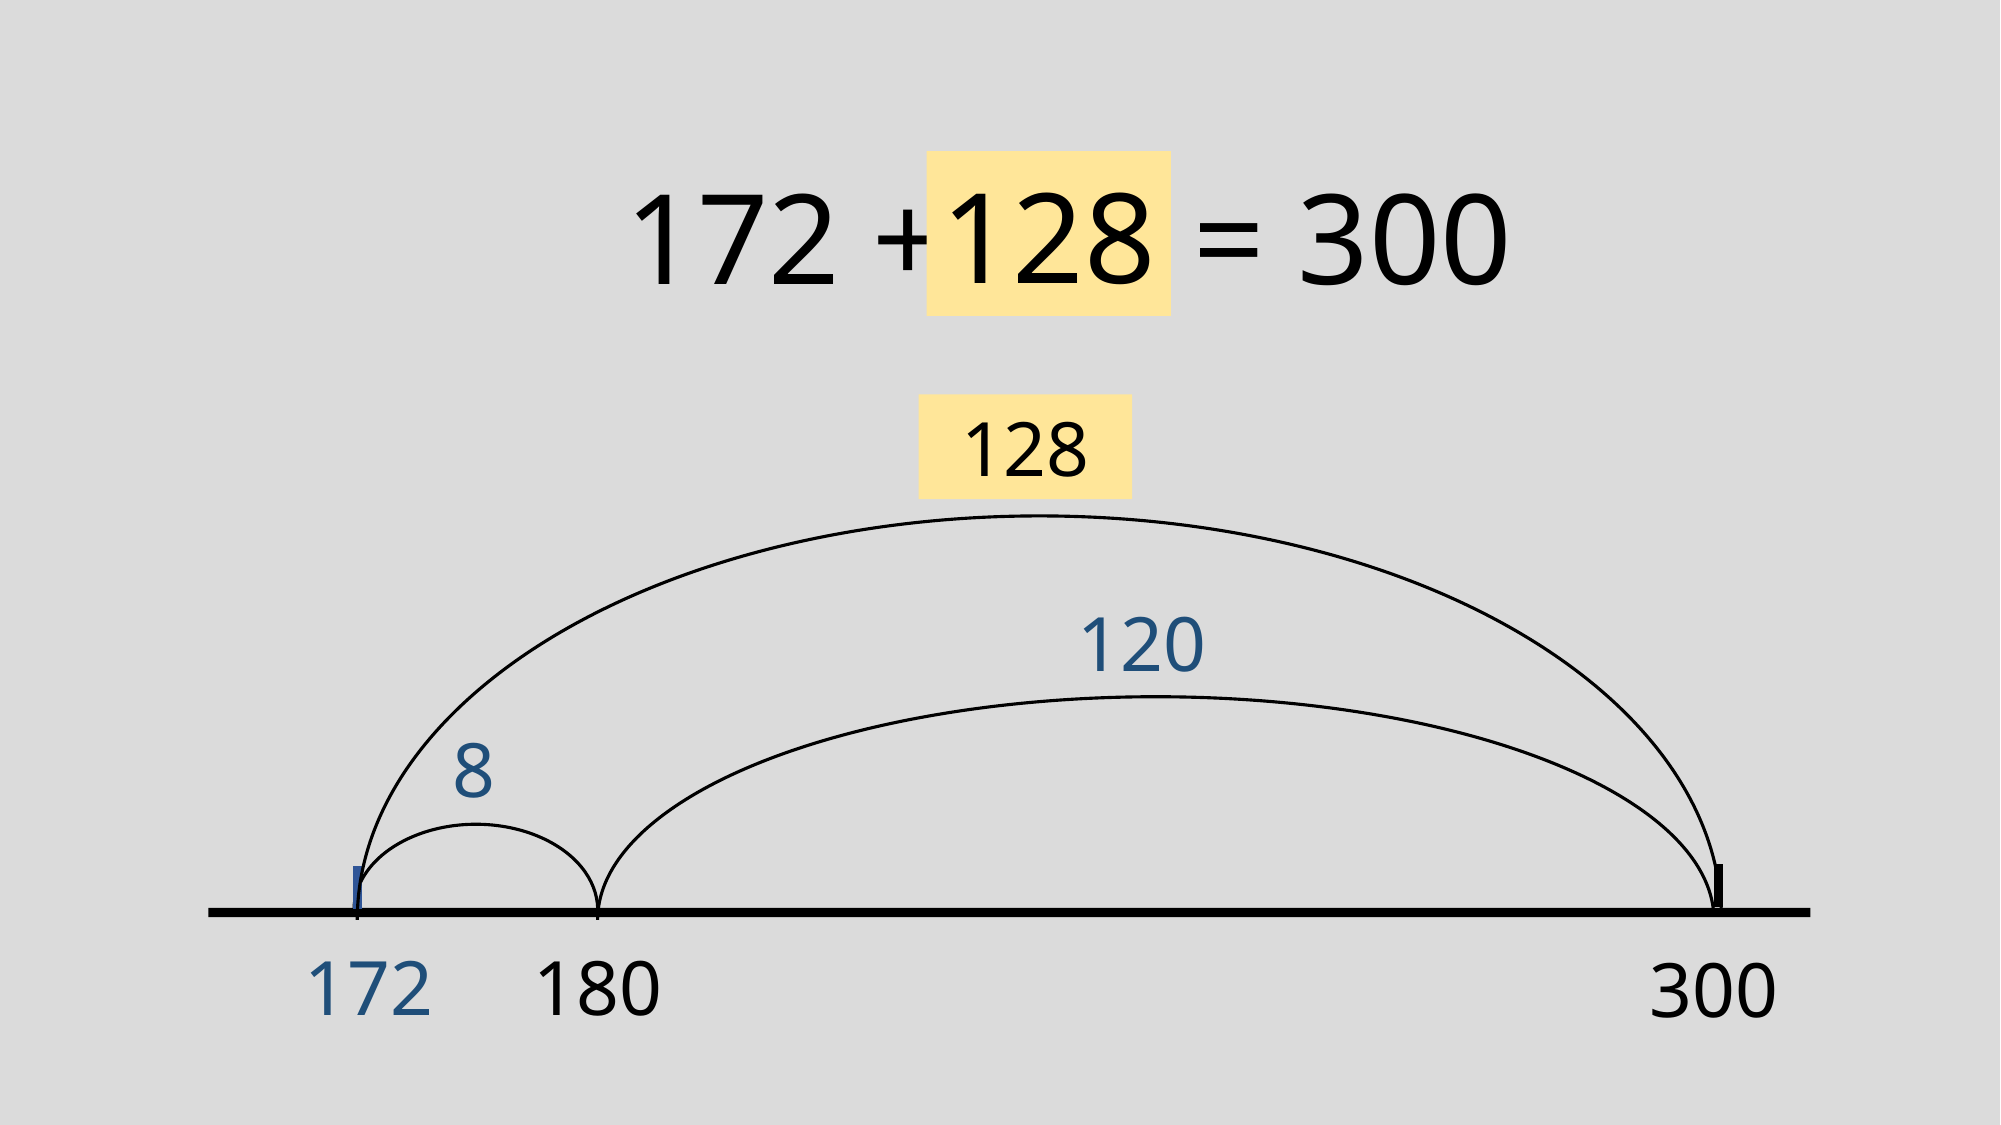

128
172 + ? = 300
128
120
10
8
172
180
300